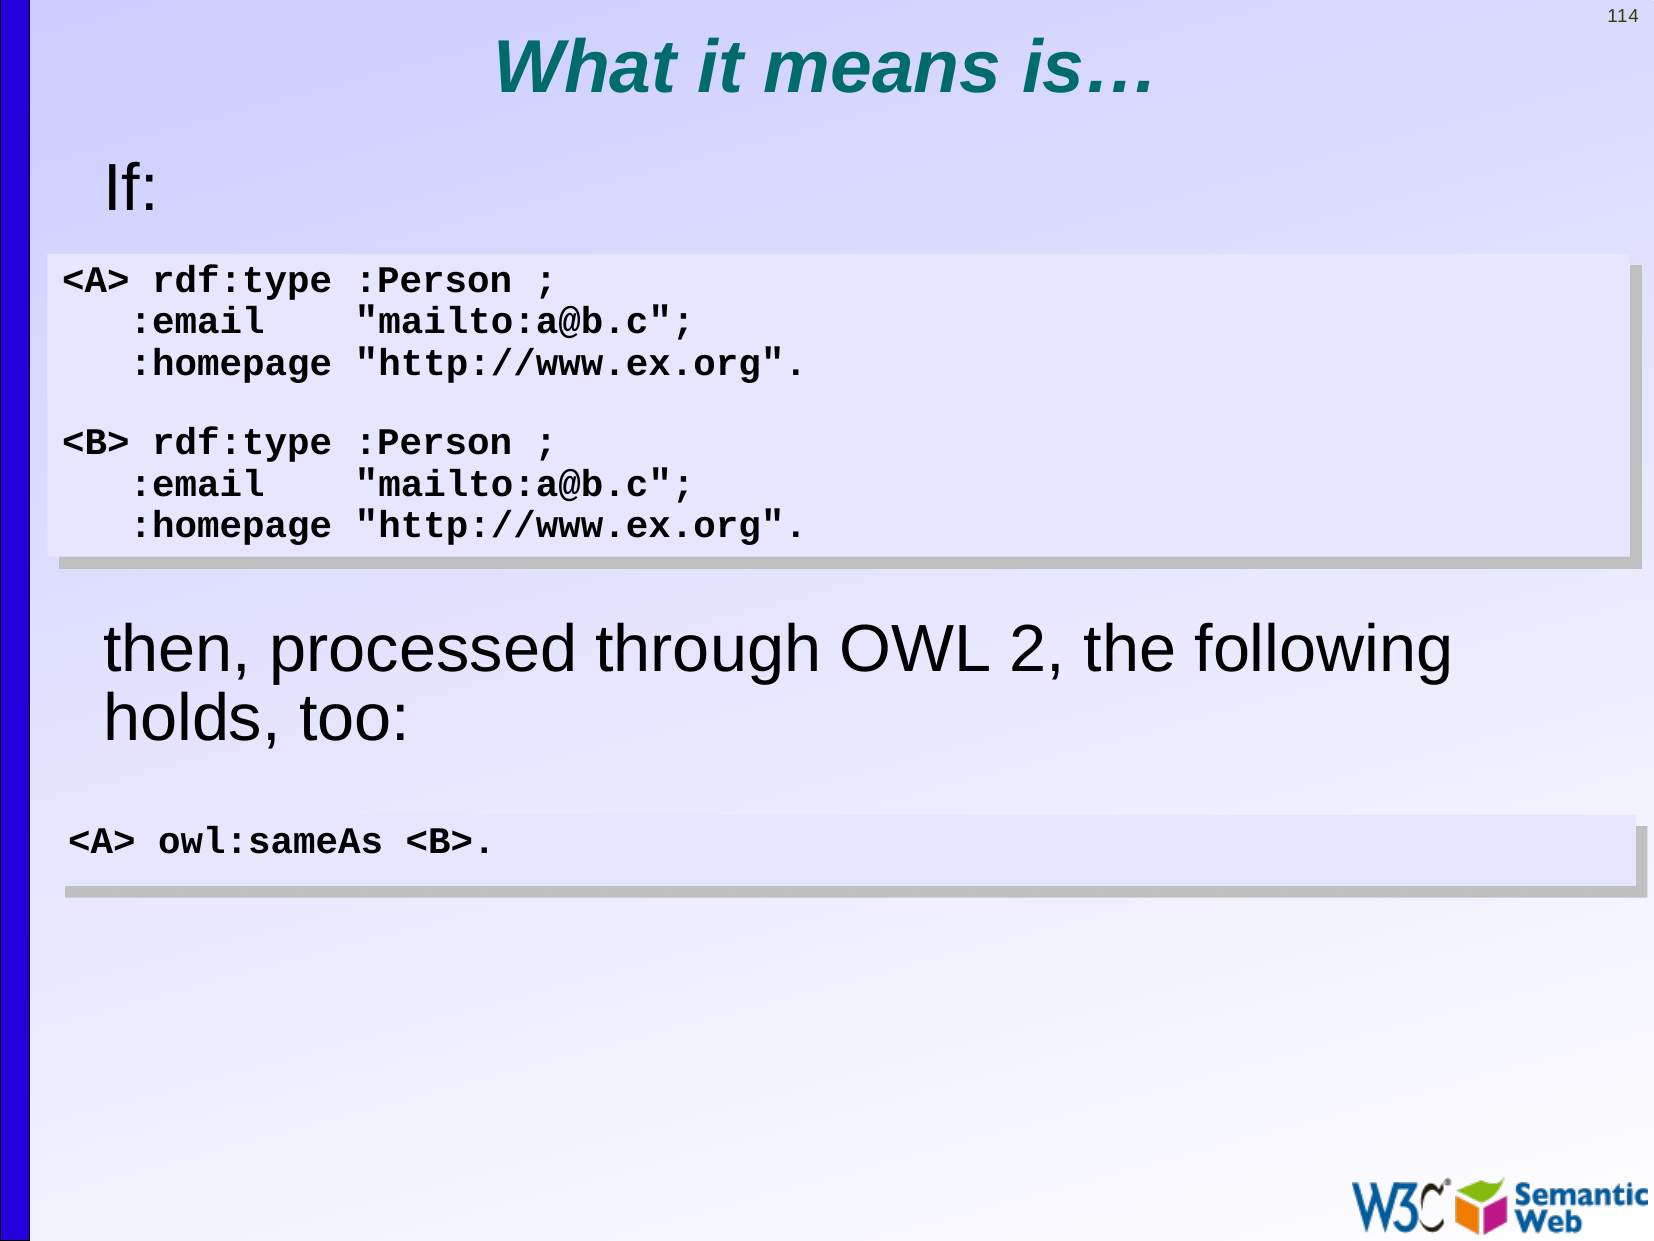

# What it means is…
If:
<A> rdf:type :Person ;
 :email "mailto:a@b.c";
 :homepage "http://www.ex.org".
<B> rdf:type :Person ;
 :email "mailto:a@b.c";
 :homepage "http://www.ex.org".
then, processed through OWL 2, the following holds, too:
<A> owl:sameAs <B>.